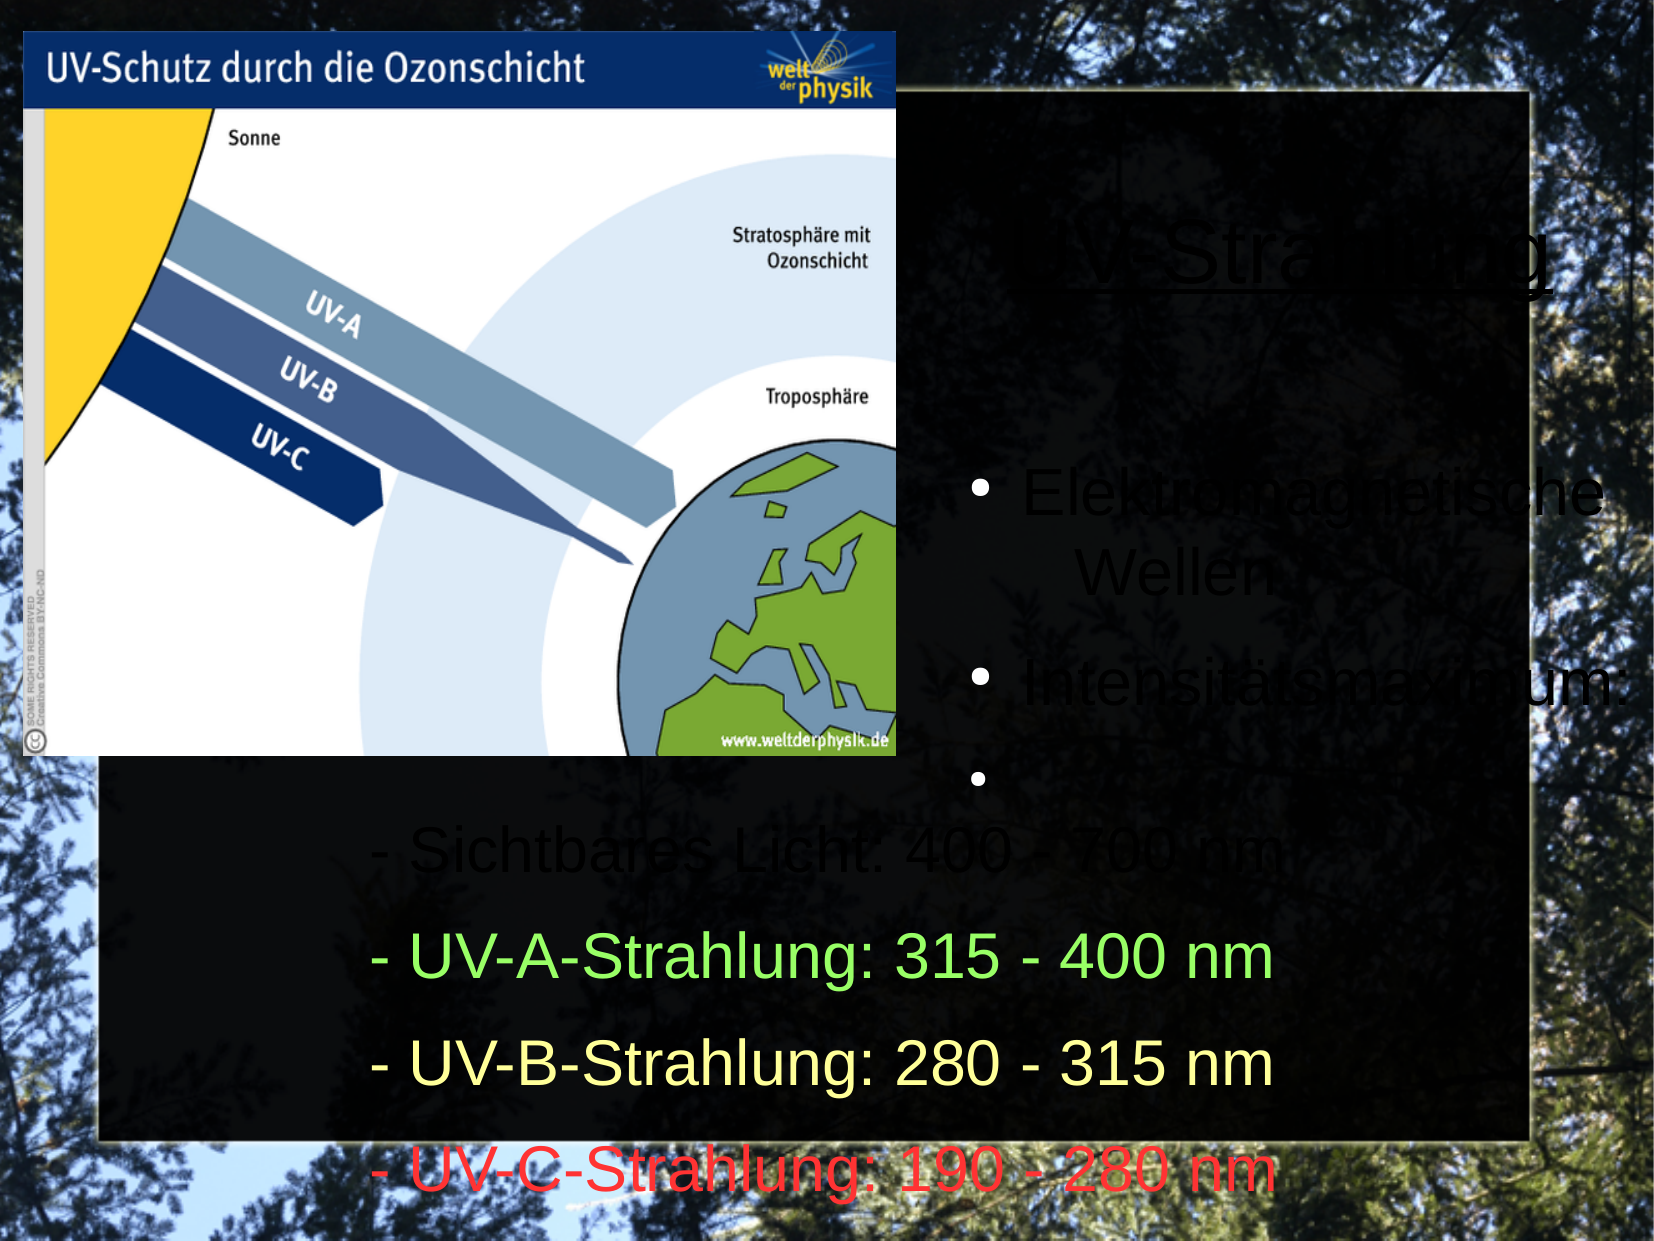

# UV-Strahlung
Elektromagnetische Wellen
Intensitätsmaximum:
- Sichtbares Licht: 400 - 700 nm
- UV-A-Strahlung: 315 - 400 nm
- UV-B-Strahlung: 280 - 315 nm
- UV-C-Strahlung: 190 - 280 nm